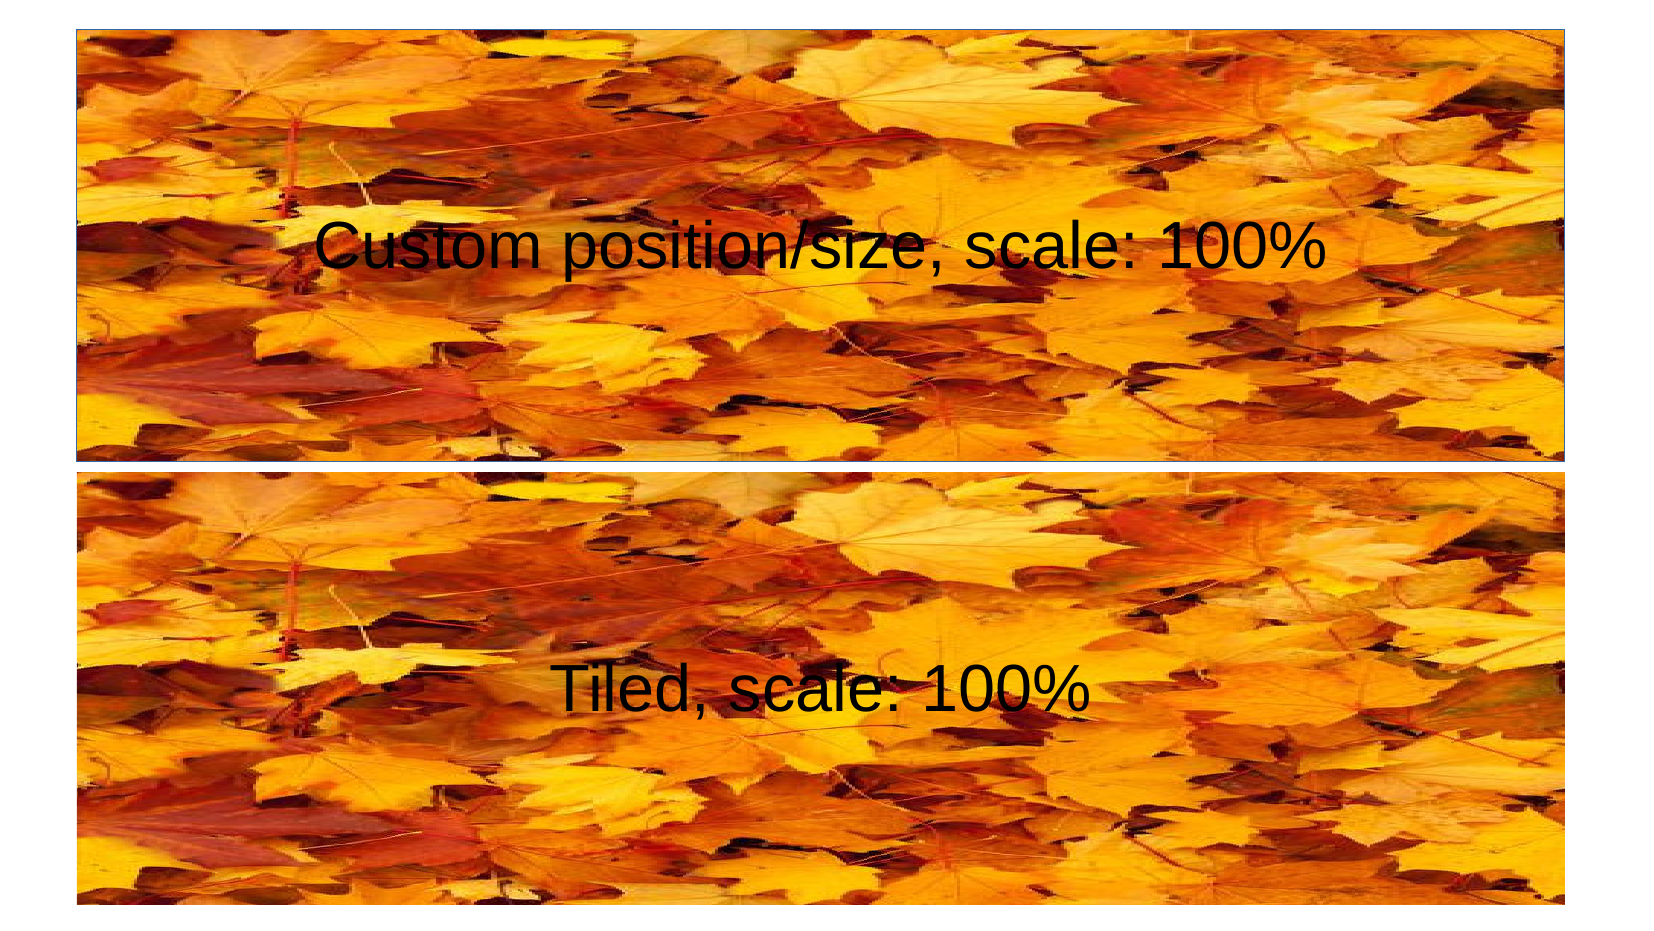

Custom position/size, scale: 100%
# Tiled, scale: 100%